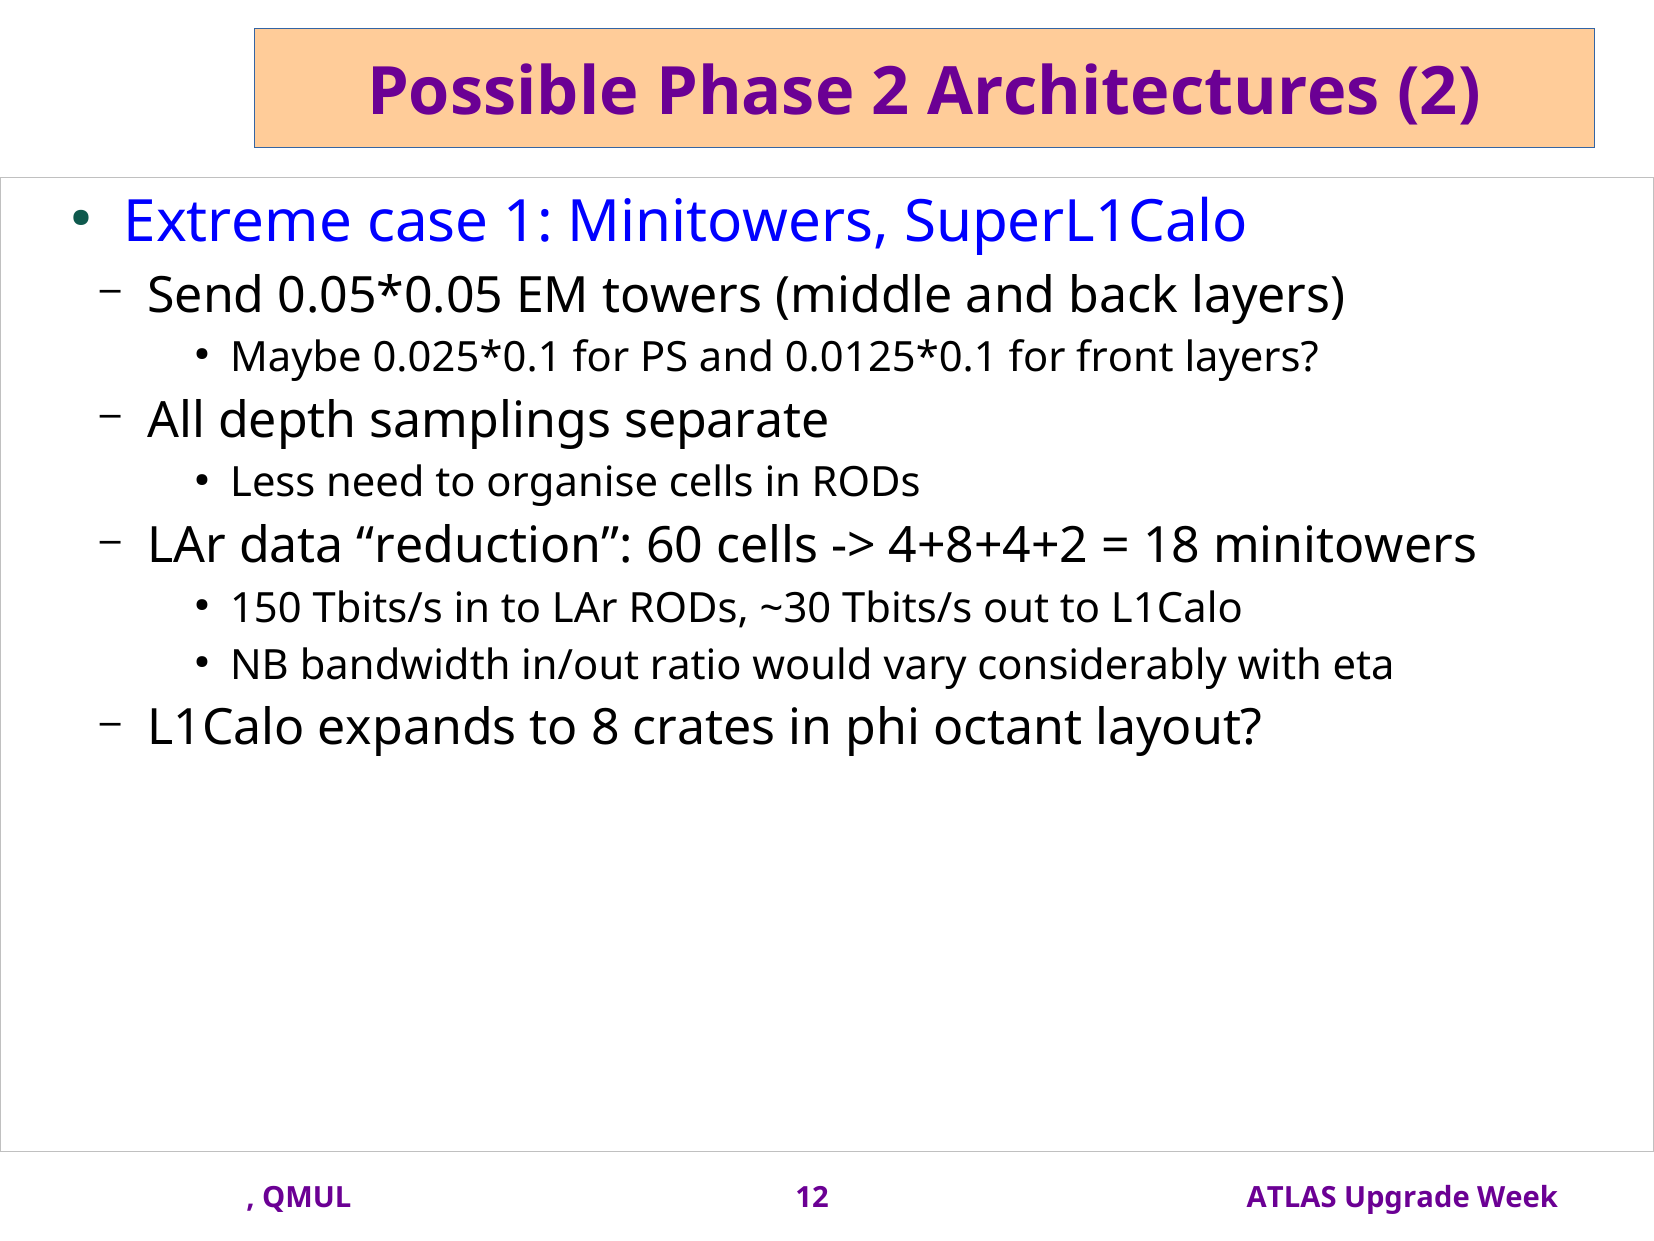

# Possible Phase 2 Architectures (2)
Extreme case 1: Minitowers, SuperL1Calo
Send 0.05*0.05 EM towers (middle and back layers)
Maybe 0.025*0.1 for PS and 0.0125*0.1 for front layers?
All depth samplings separate
Less need to organise cells in RODs
LAr data “reduction”: 60 cells -> 4+8+4+2 = 18 minitowers
150 Tbits/s in to LAr RODs, ~30 Tbits/s out to L1Calo
NB bandwidth in/out ratio would vary considerably with eta
L1Calo expands to 8 crates in phi octant layout?